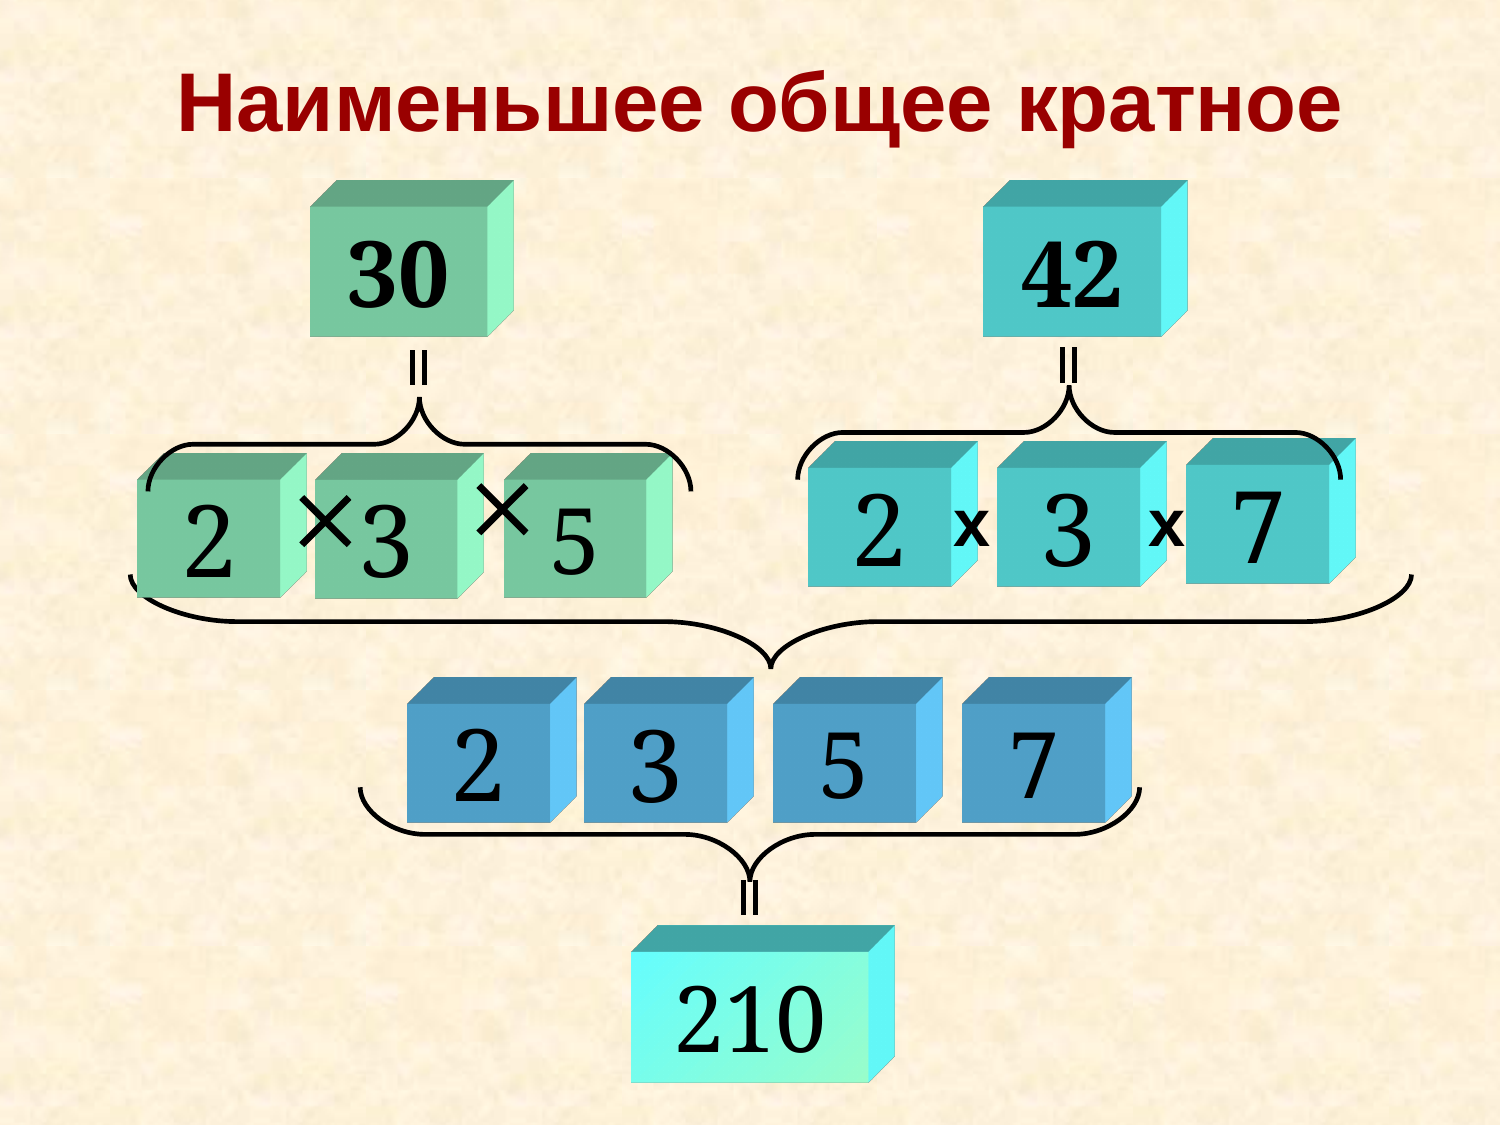

# Наименьшее общее кратное
30
42

2

5
3
7
2
3
x
x
2
5
3
7
210